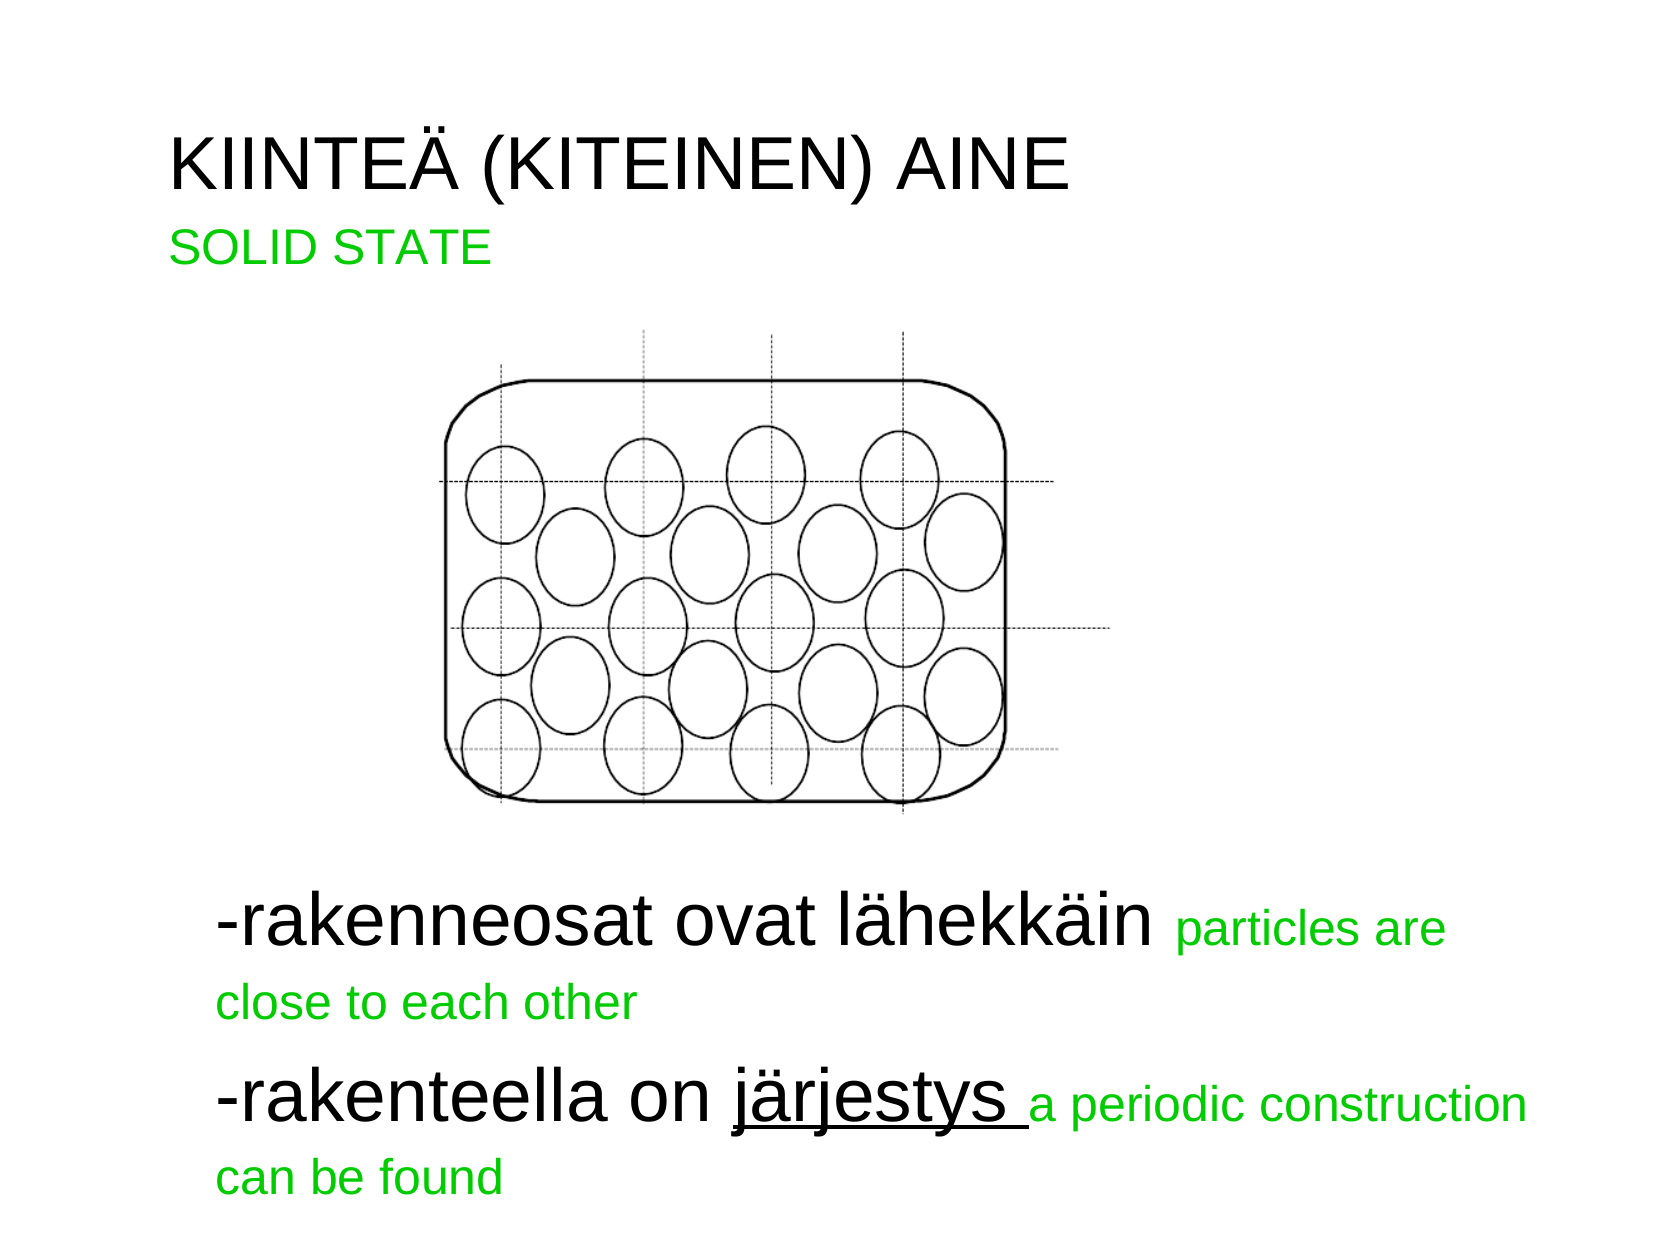

KIINTEÄ (KITEINEN) AINE SOLID STATE
-rakenneosat ovat lähekkäin particles are close to each other
-rakenteella on järjestys a periodic construction can be found